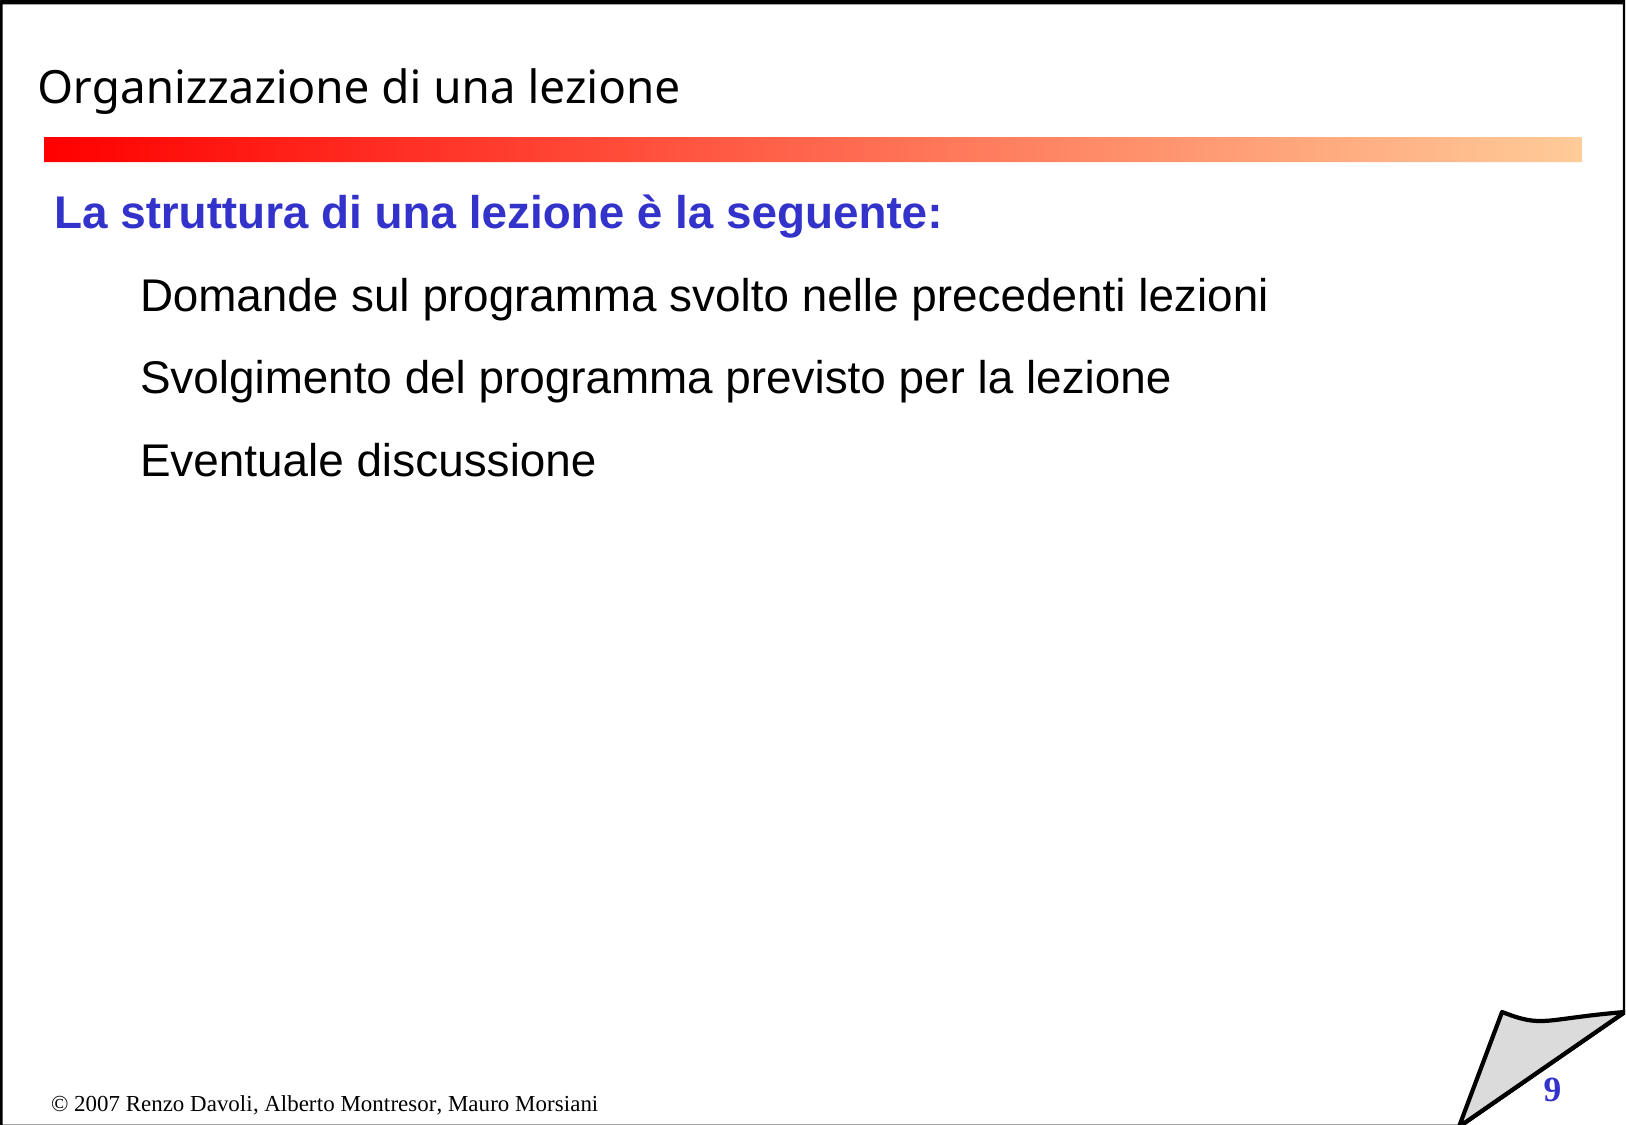

# Organizzazione di una lezione
La struttura di una lezione è la seguente:
Domande sul programma svolto nelle precedenti lezioni
Svolgimento del programma previsto per la lezione
Eventuale discussione